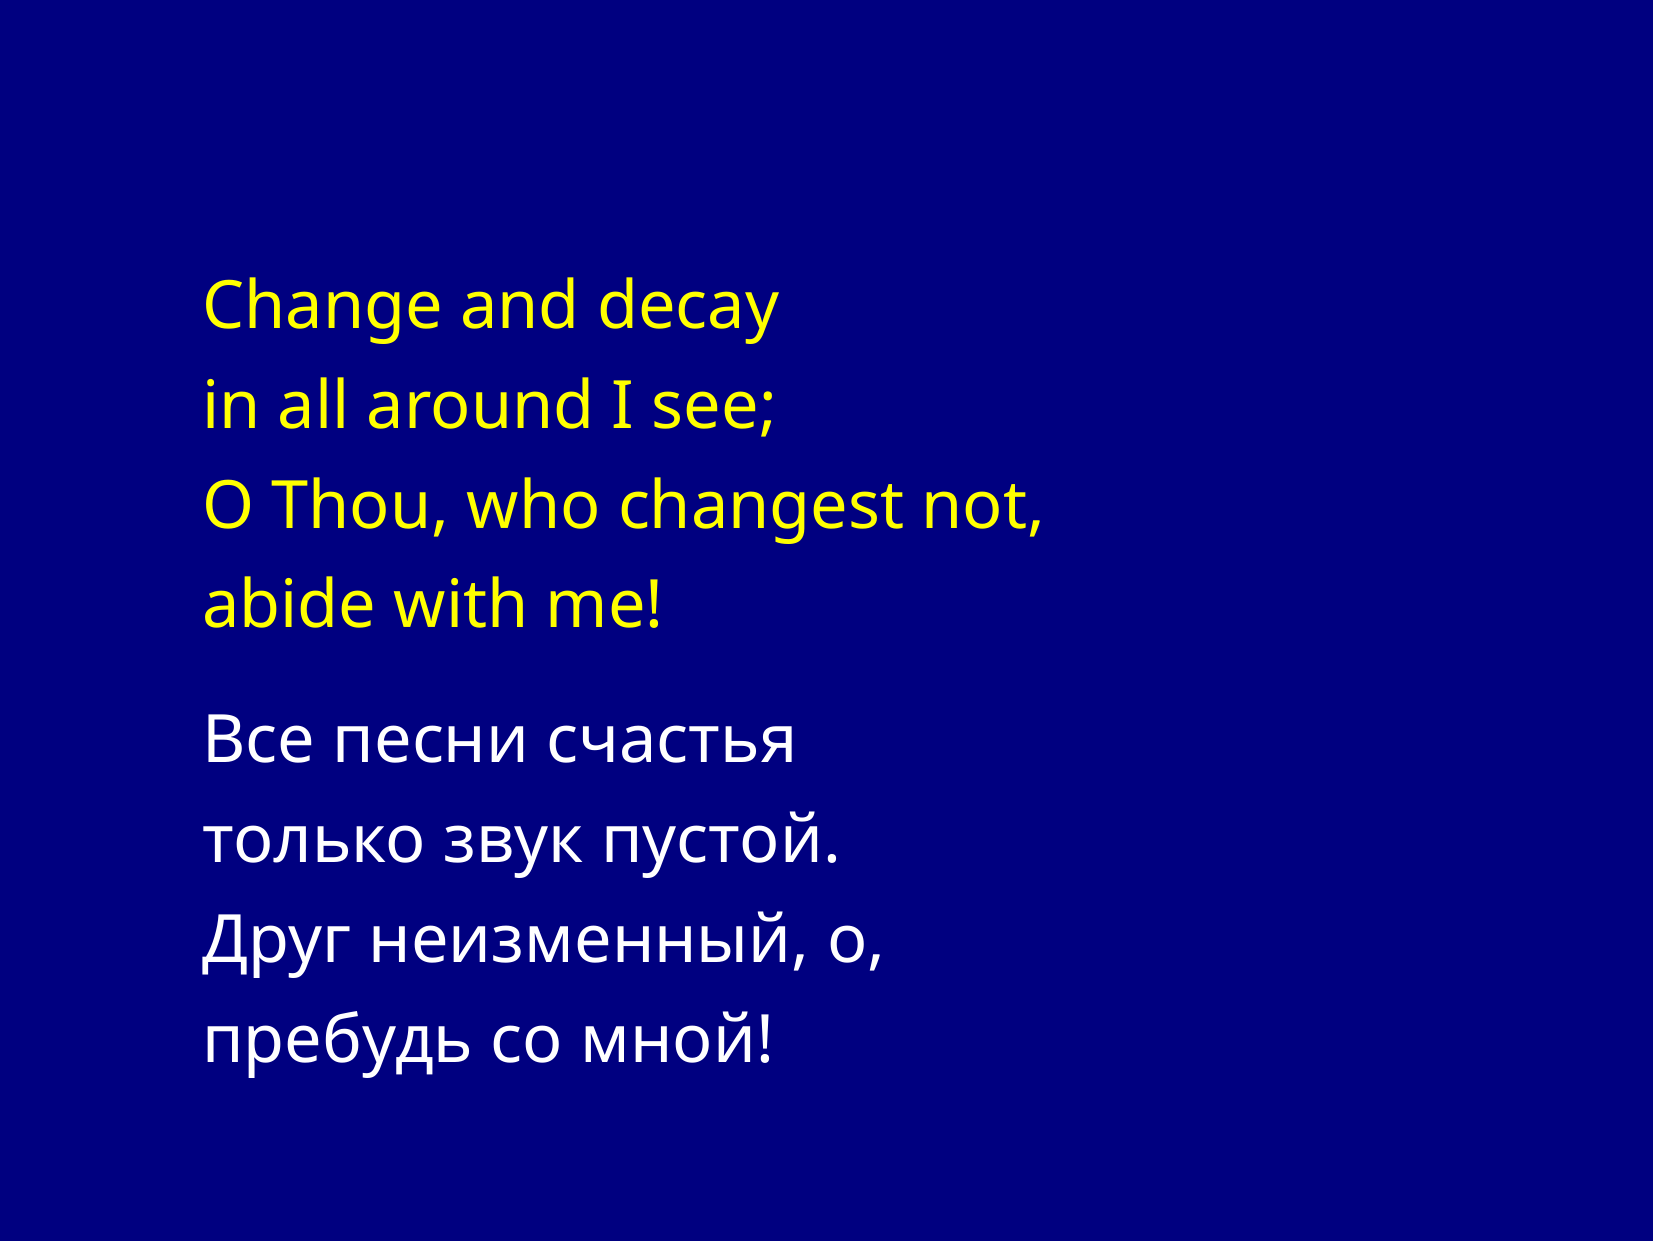

Change and decay
	in all around I see;
	O Thou, who changest not,
	abide with me!
	Все песни счастья
	только звук пустой.
	Друг неизменный, о,
	пребудь со мной!